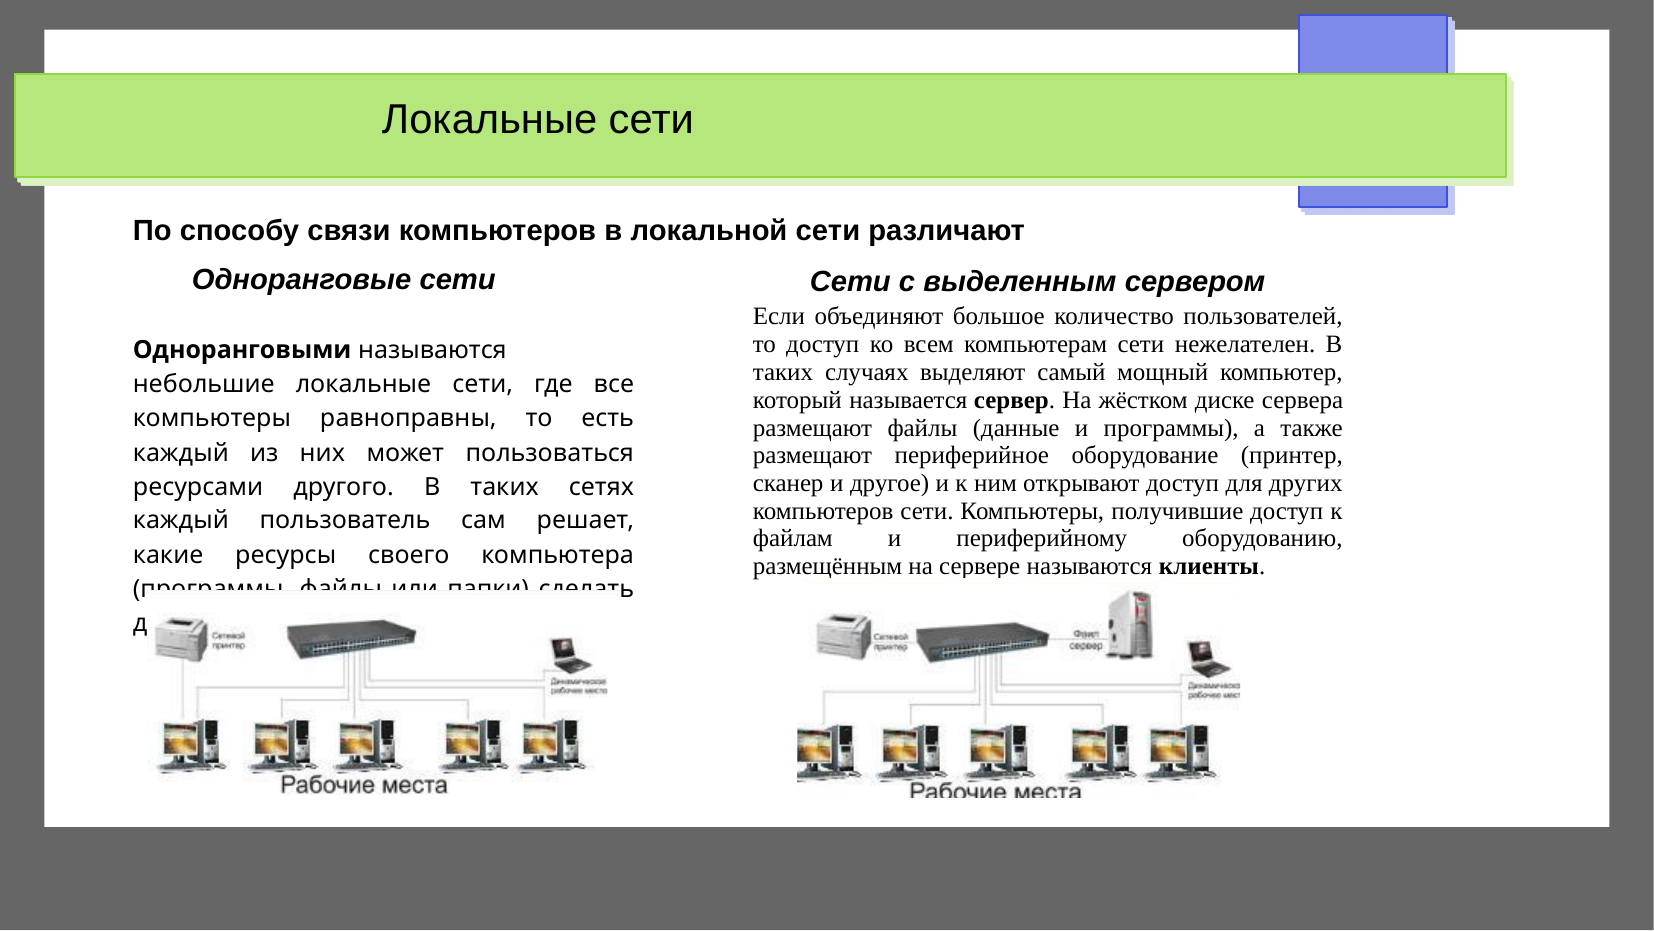

Локальные сети
По способу связи компьютеров в локальной сети различают
Одноранговые сети
Сети с выделенным сервером
Если объединяют большое количество пользователей, то доступ ко всем компьютерам сети нежелателен. В таких случаях выделяют самый мощный компьютер, который называется сервер. На жёстком диске сервера размещают файлы (данные и программы), а также размещают периферийное оборудование (принтер, сканер и другое) и к ним открывают доступ для других компьютеров сети. Компьютеры, получившие доступ к файлам и периферийному оборудованию, размещённым на сервере называются клиенты.
Одноранговыми называются небольшие локальные сети, где все компьютеры равноправны, то есть каждый из них может пользоваться ресурсами другого. В таких сетях каждый пользователь сам решает, какие ресурсы своего компьютера (программы, файлы или папки) сделать доступными для всей сети.